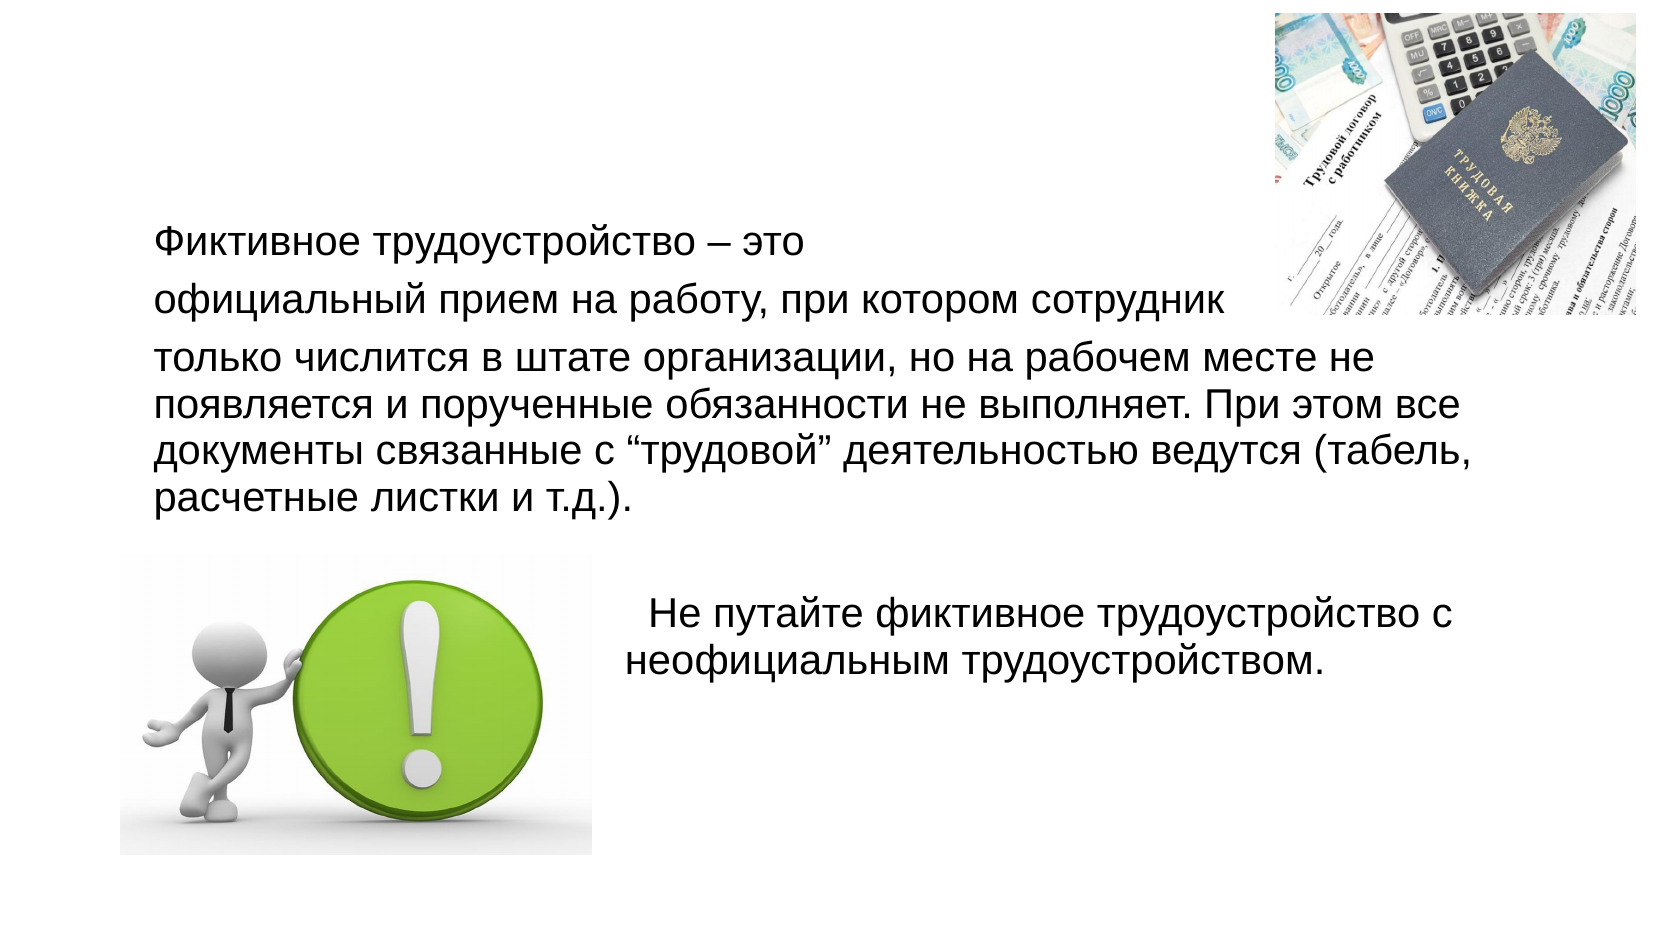

#
Фиктивное трудоустройство – это
официальный прием на работу, при котором сотрудник
только числится в штате организации, но на рабочем месте не появляется и порученные обязанности не выполняет. При этом все документы связанные с “трудовой” деятельностью ведутся (табель, расчетные листки и т.д.).
 Не путайте фиктивное трудоустройство с неофициальным трудоустройством.